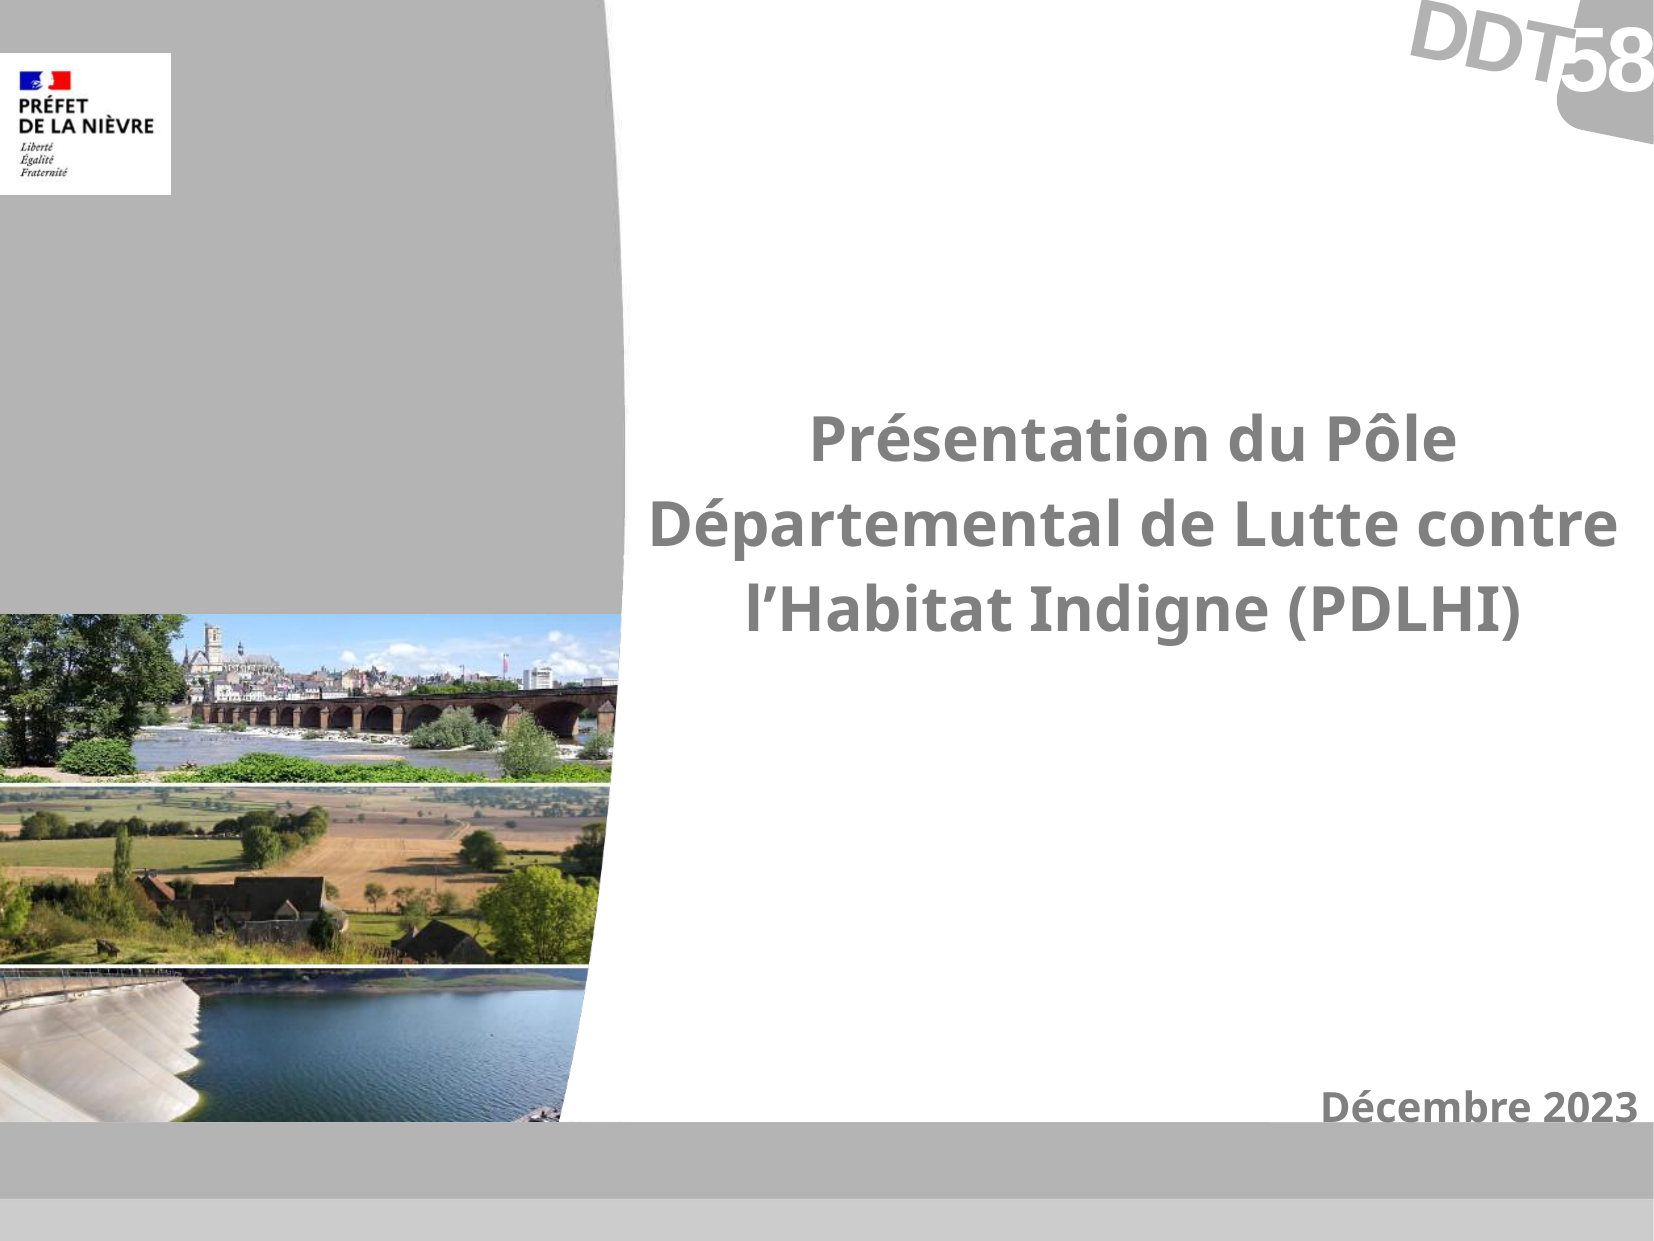

# Présentation du Pôle Départemental de Lutte contre l’Habitat Indigne (PDLHI)
Décembre 2023